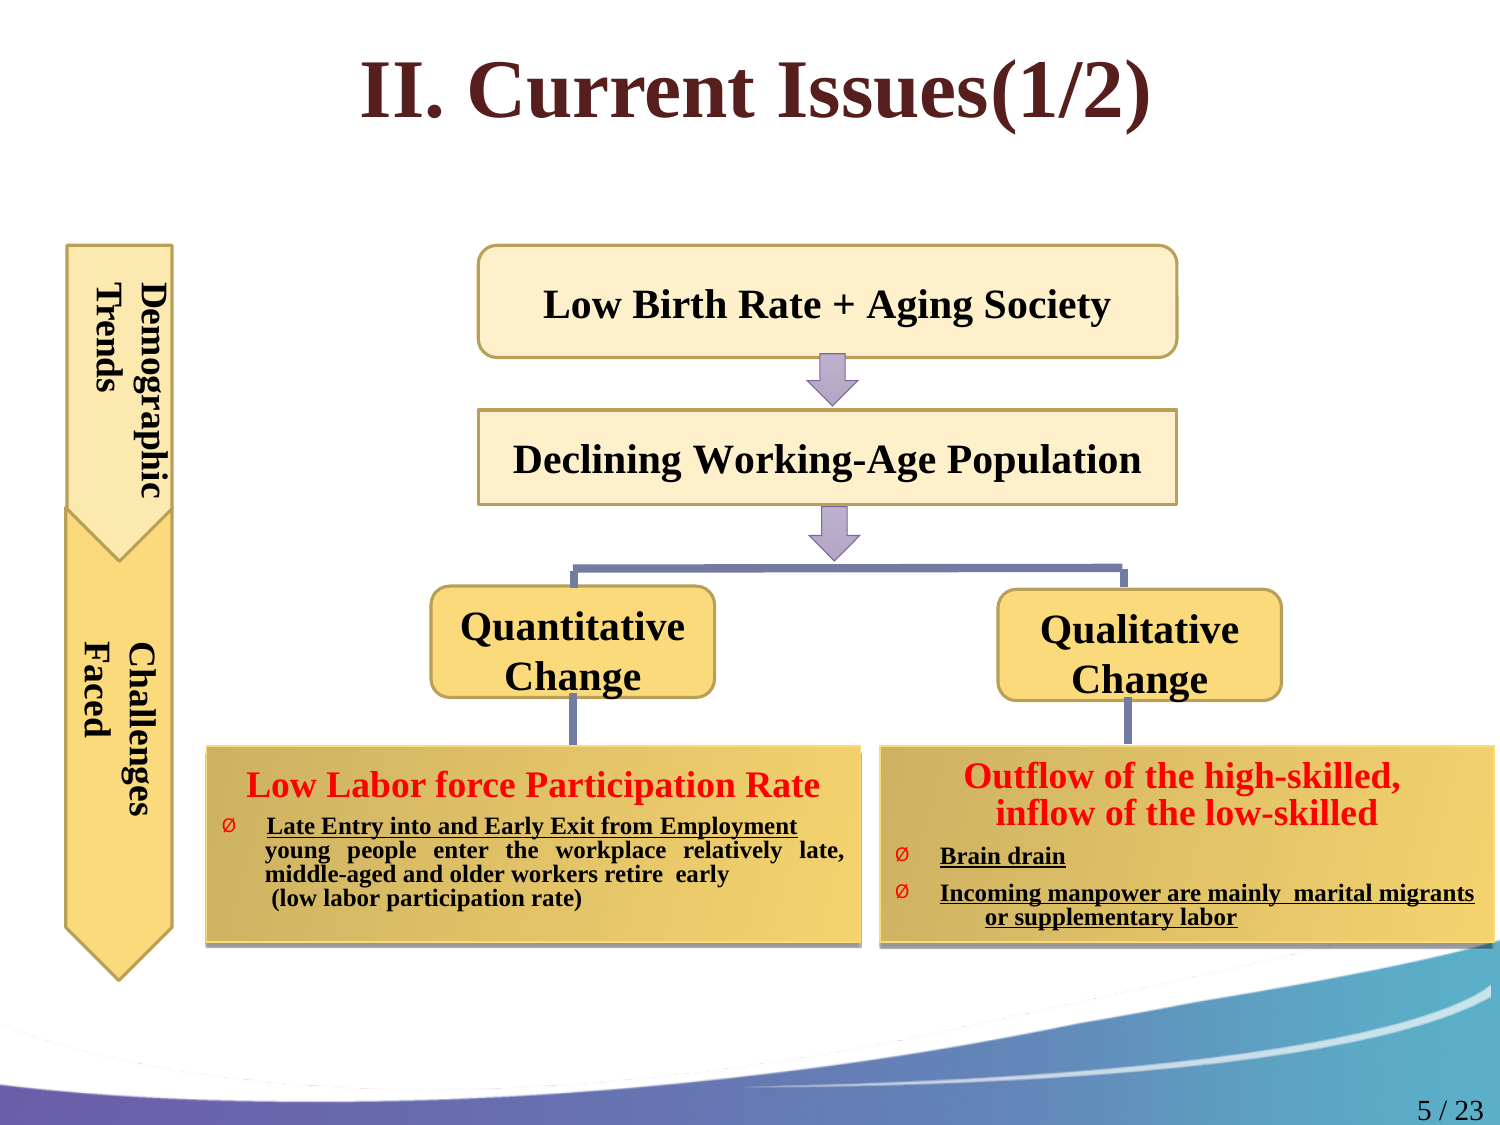

II. Current Issues(1/2)
Demographic Trends
Challenges Faced
Low Birth Rate + Aging Society
Declining Working-Age Population
Quantitative Change
Qualitative Change
Low Labor force Participation Rate
Late Entry into and Early Exit from Employment
young people enter the workplace relatively late, middle-aged and older workers retire early
 (low labor participation rate)
Outflow of the high-skilled,
inflow of the low-skilled
Brain drain
Incoming manpower are mainly marital migrants or supplementary labor